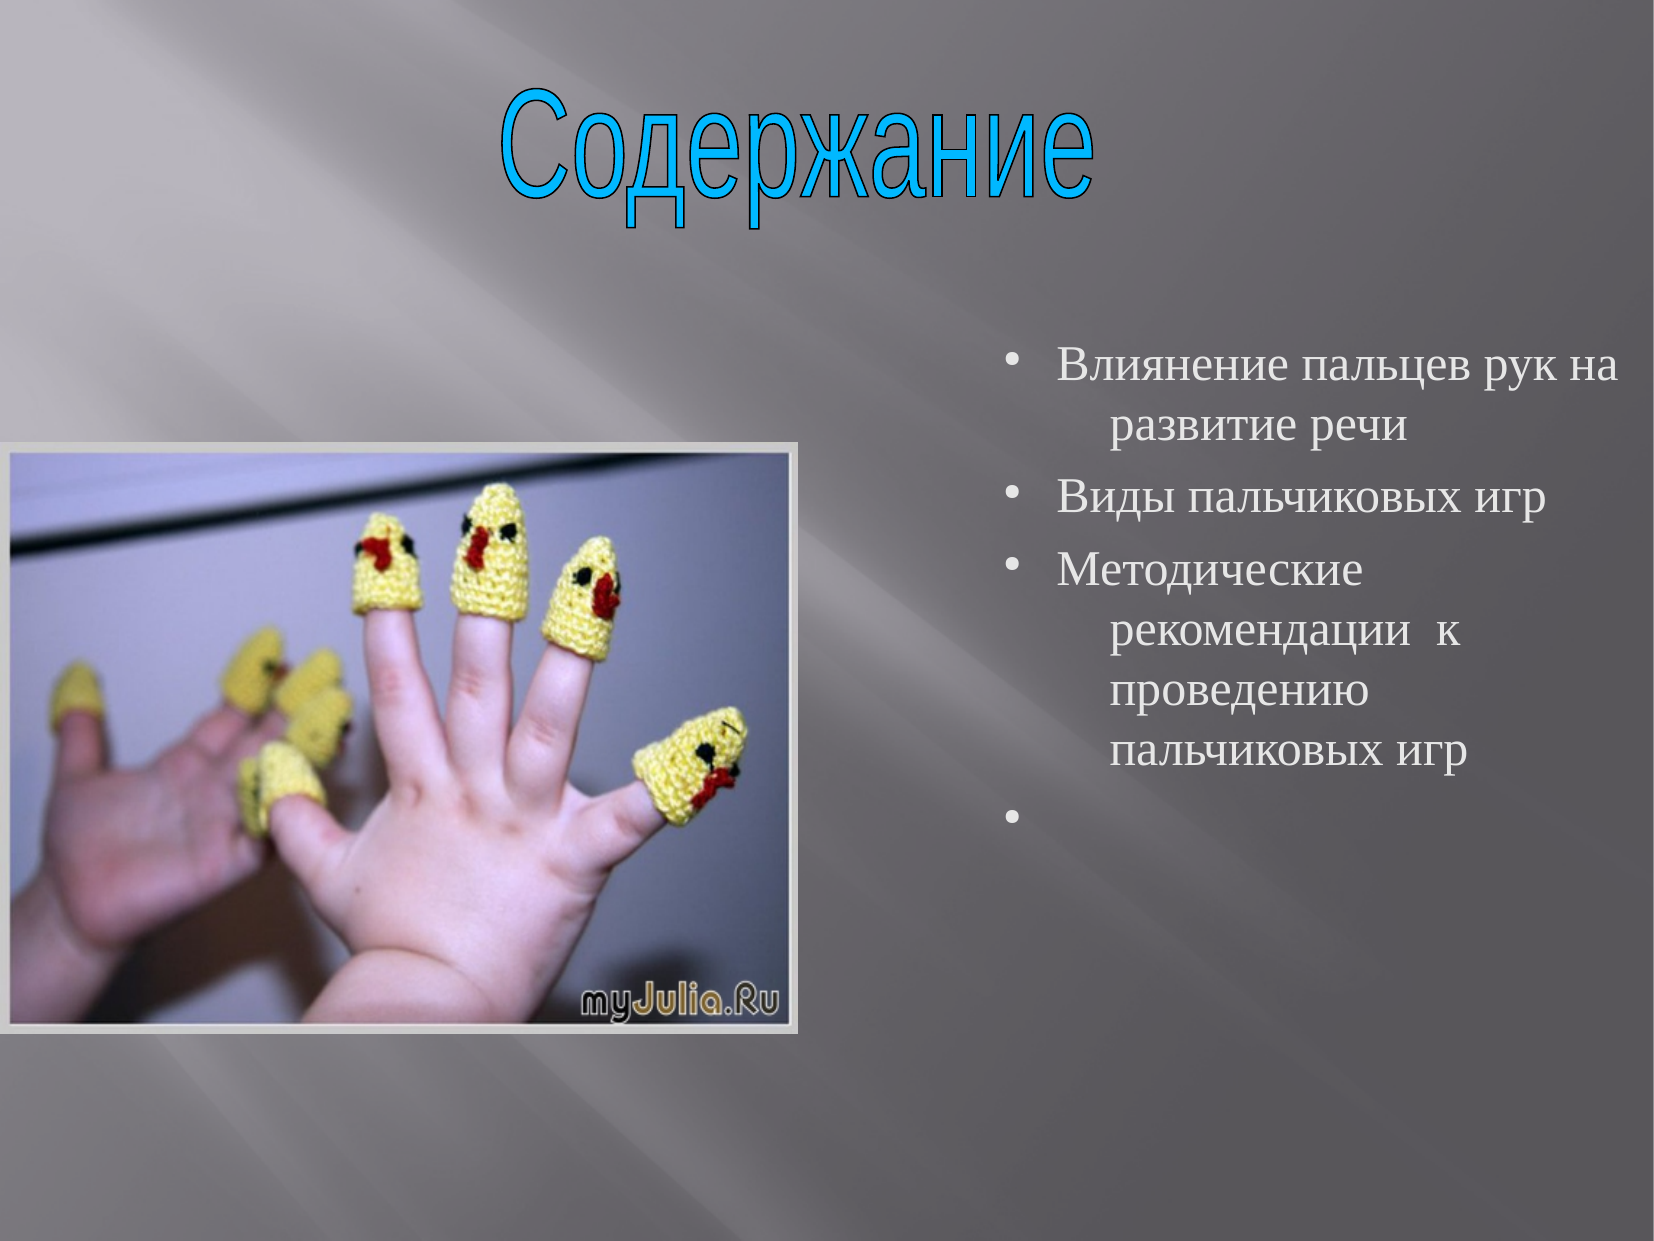

#
Содержание
Влиянение пальцев рук на развитие речи
Виды пальчиковых игр
Методические рекомендации к проведению пальчиковых игр